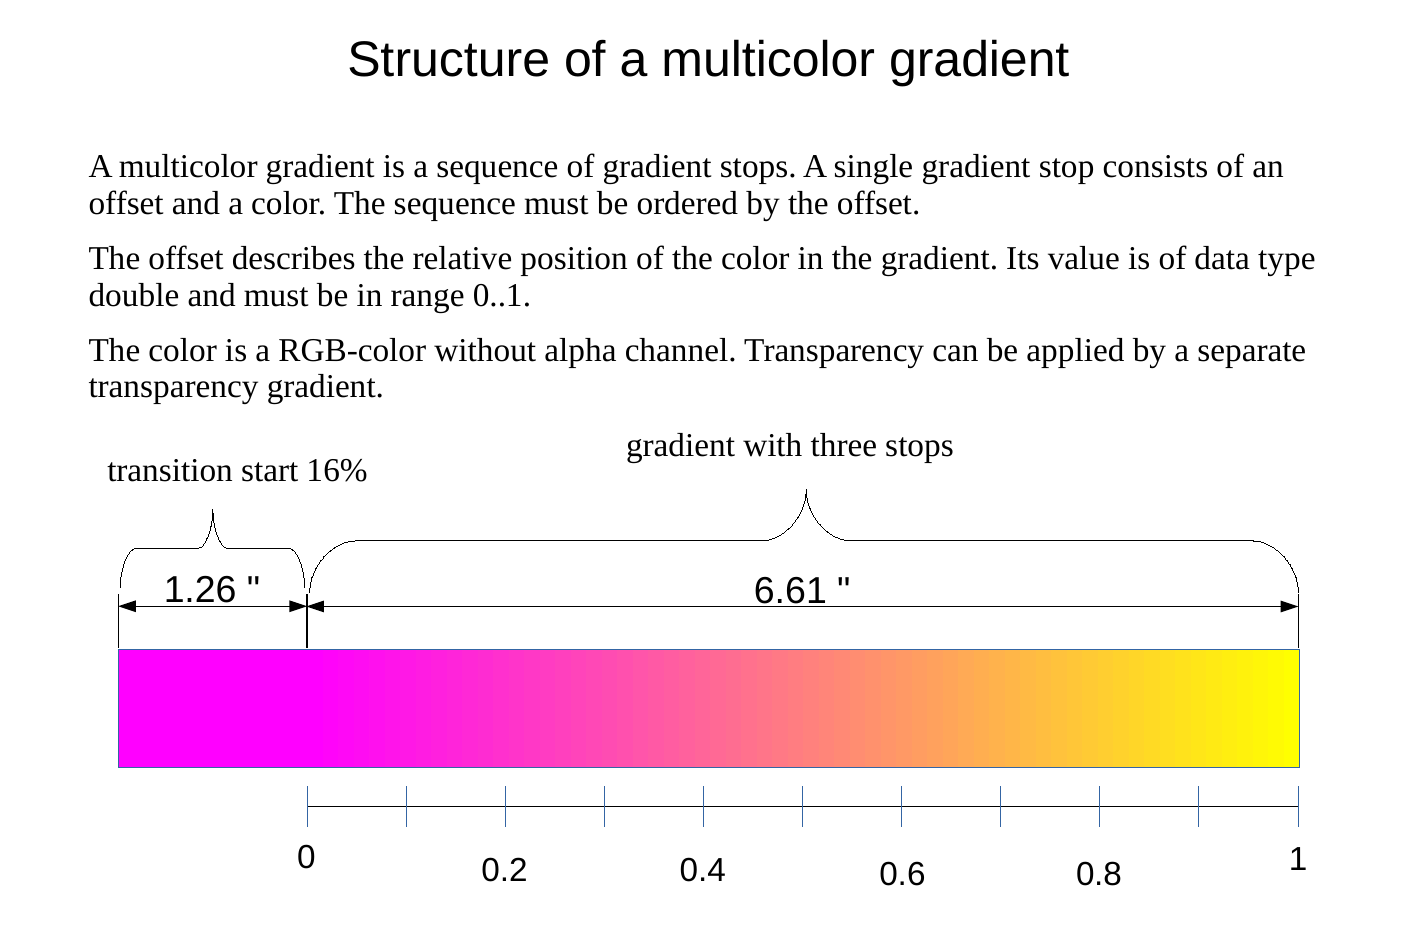

# Structure of a multicolor gradient
A multicolor gradient is a sequence of gradient stops. A single gradient stop consists of an offset and a color. The sequence must be ordered by the offset.
The offset describes the relative position of the color in the gradient. Its value is of data type double and must be in range 0..1.
The color is a RGB-color without alpha channel. Transparency can be applied by a separate transparency gradient.
gradient with three stops
transition start 16%
0
1
0.2
0.4
0.8
0.6